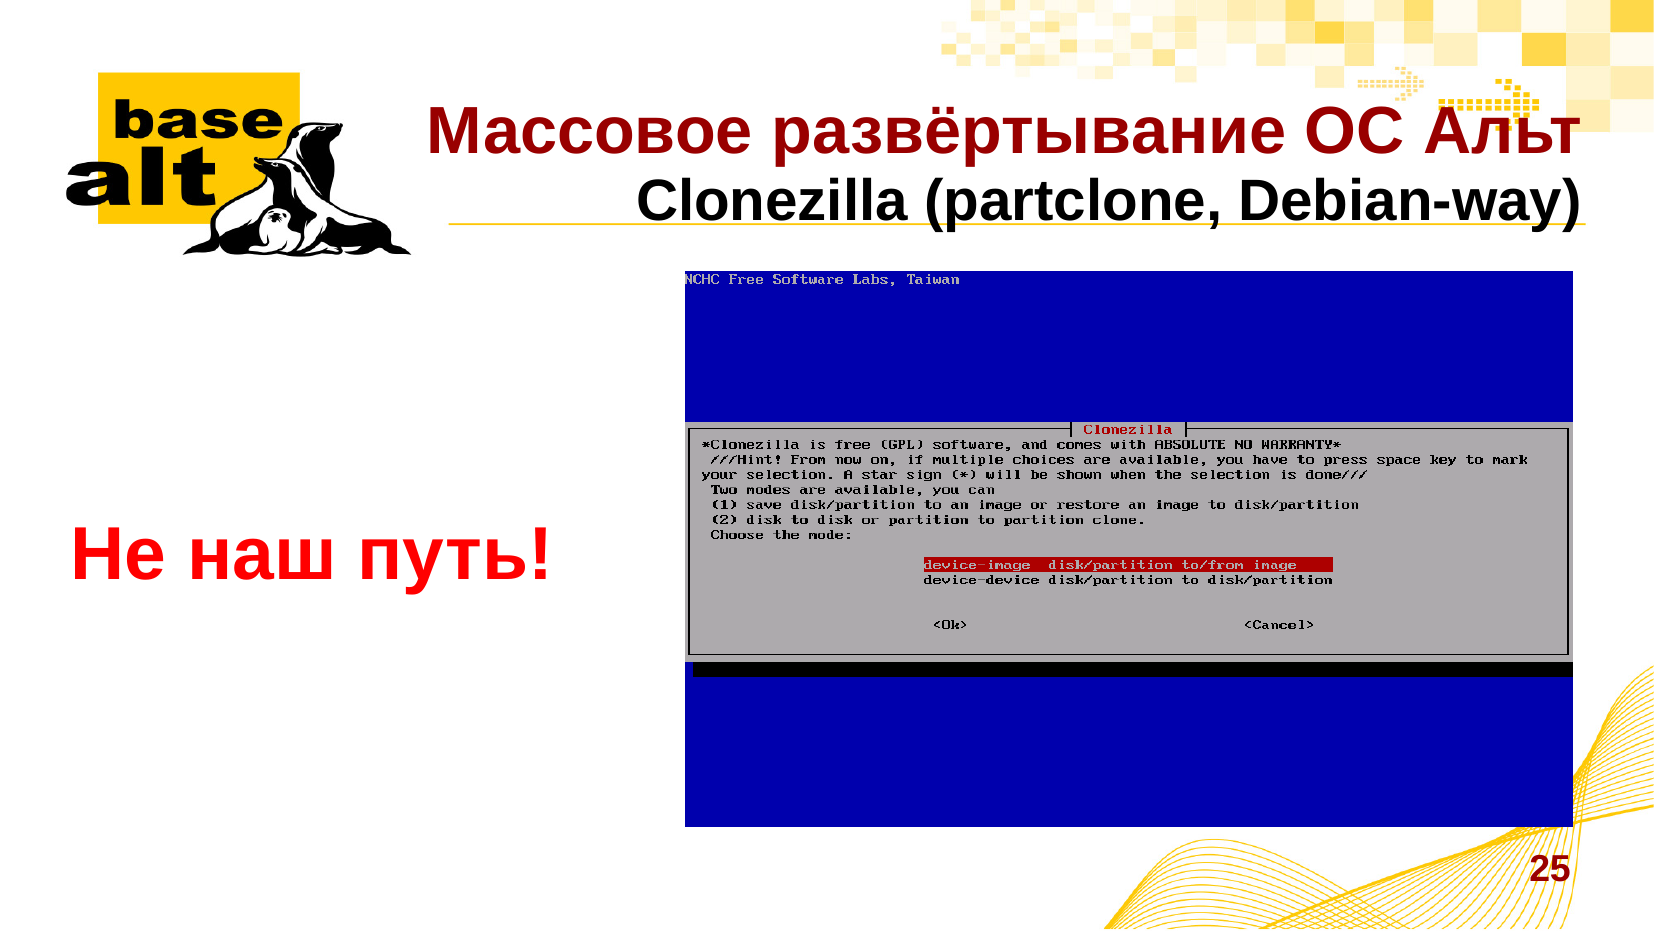

# Массовое развёртывание ОС Альт Clonezilla (partclone, Debian-way)
Не наш путь!
25